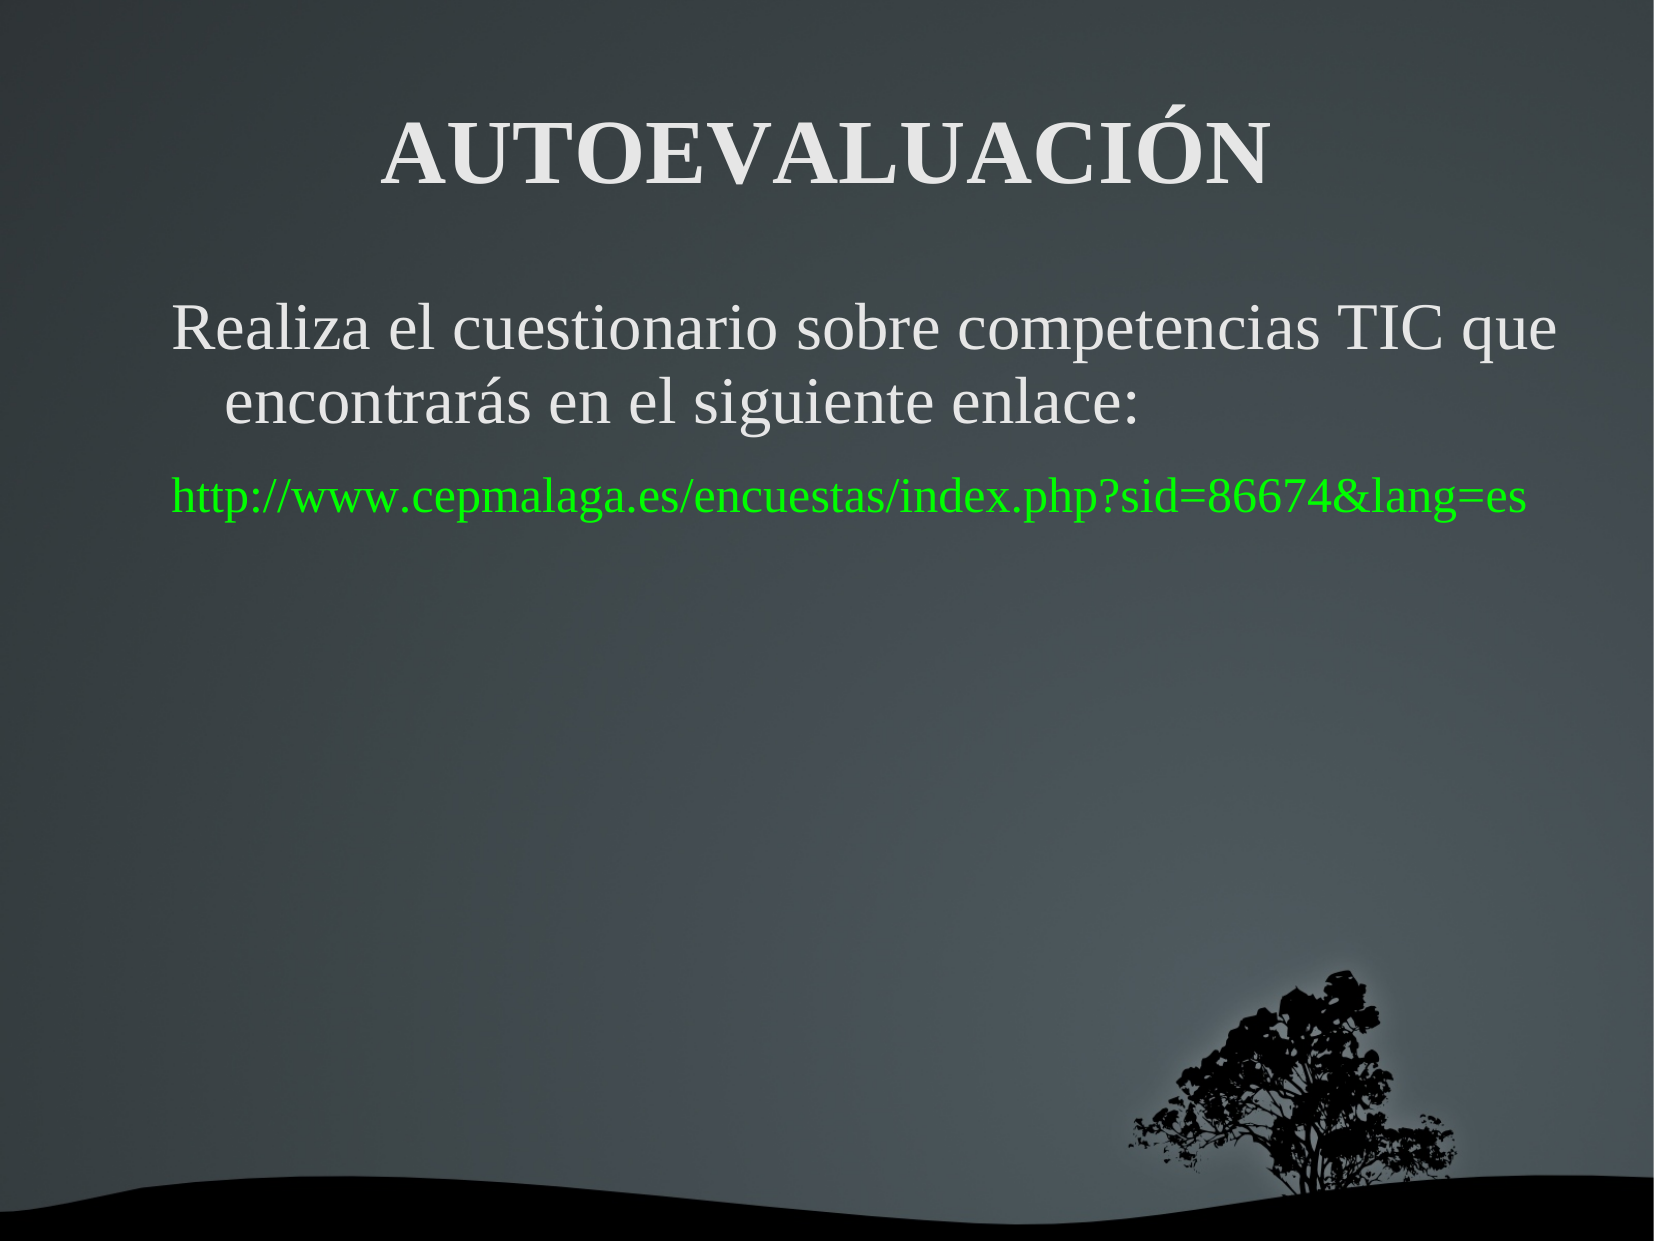

# AUTOEVALUACIÓN
Realiza el cuestionario sobre competencias TIC que encontrarás en el siguiente enlace:
http://www.cepmalaga.es/encuestas/index.php?sid=86674&lang=es